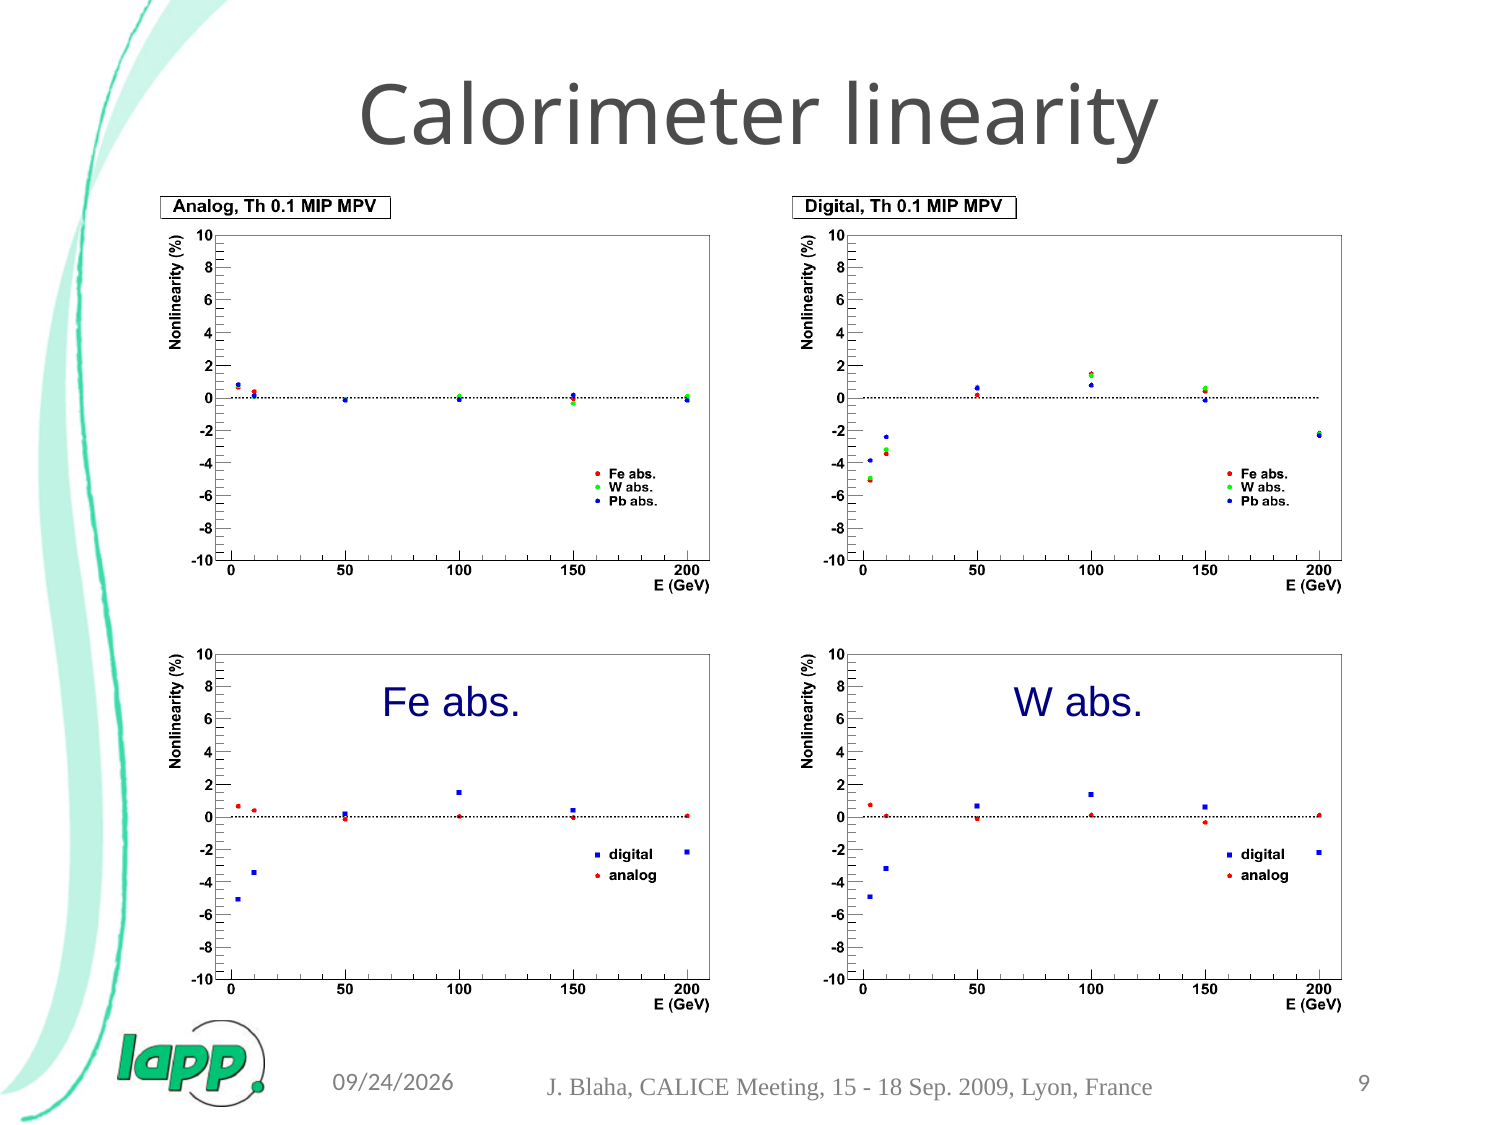

Calorimeter linearity
#
Fe abs.
W abs.
9
J. Blaha, CALICE Meeting, 15 - 18 Sep. 2009, Lyon, France